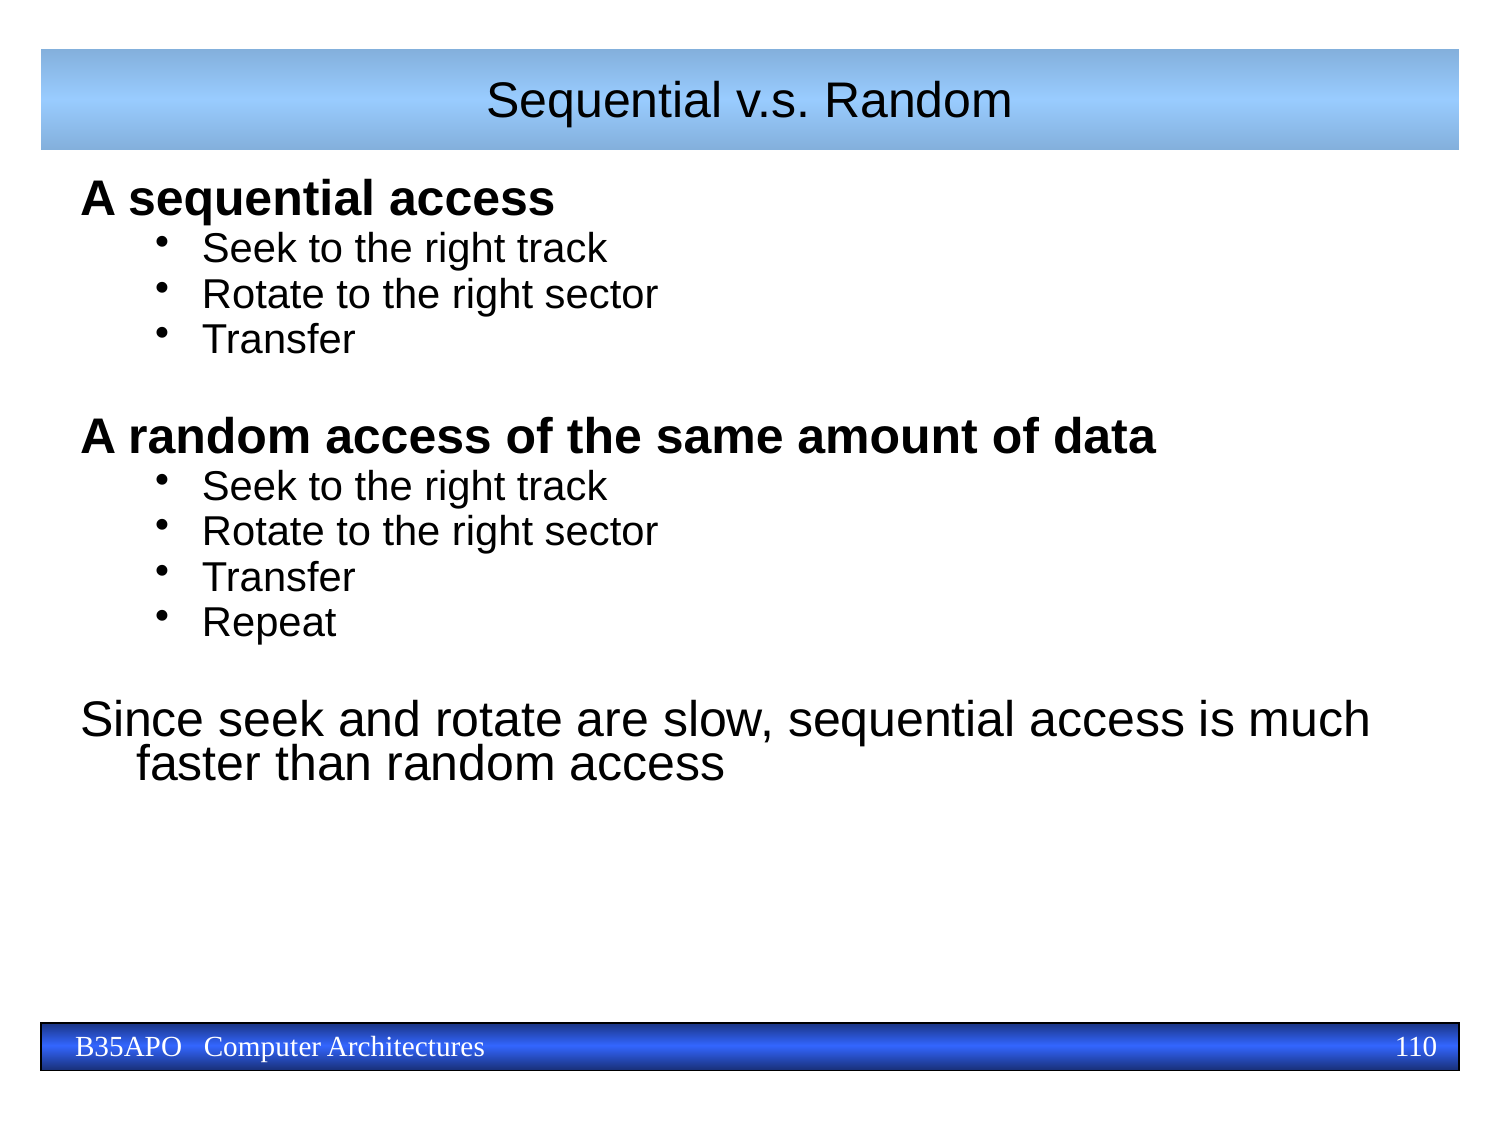

# Sequential v.s. Random
A sequential access
Seek to the right track
Rotate to the right sector
Transfer
A random access of the same amount of data
Seek to the right track
Rotate to the right sector
Transfer
Repeat
Since seek and rotate are slow, sequential access is much faster than random access
B35APO Computer Architectures
110